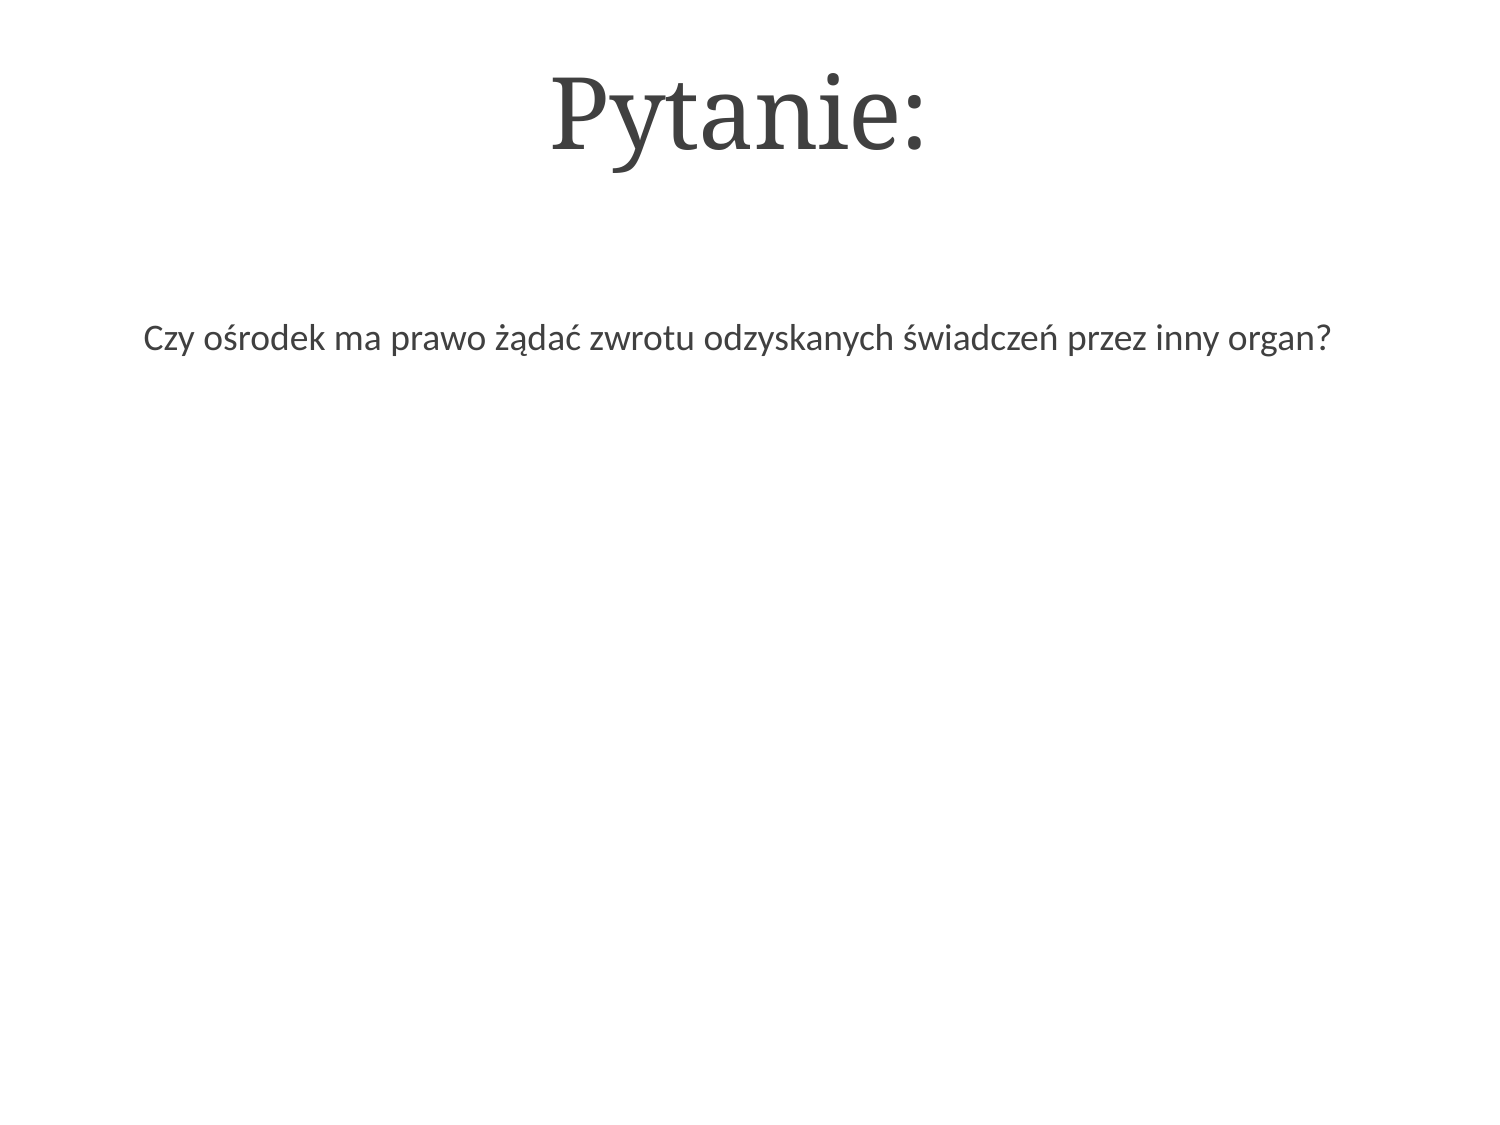

# Pytanie:
Czy ośrodek ma prawo żądać zwrotu odzyskanych świadczeń przez inny organ?